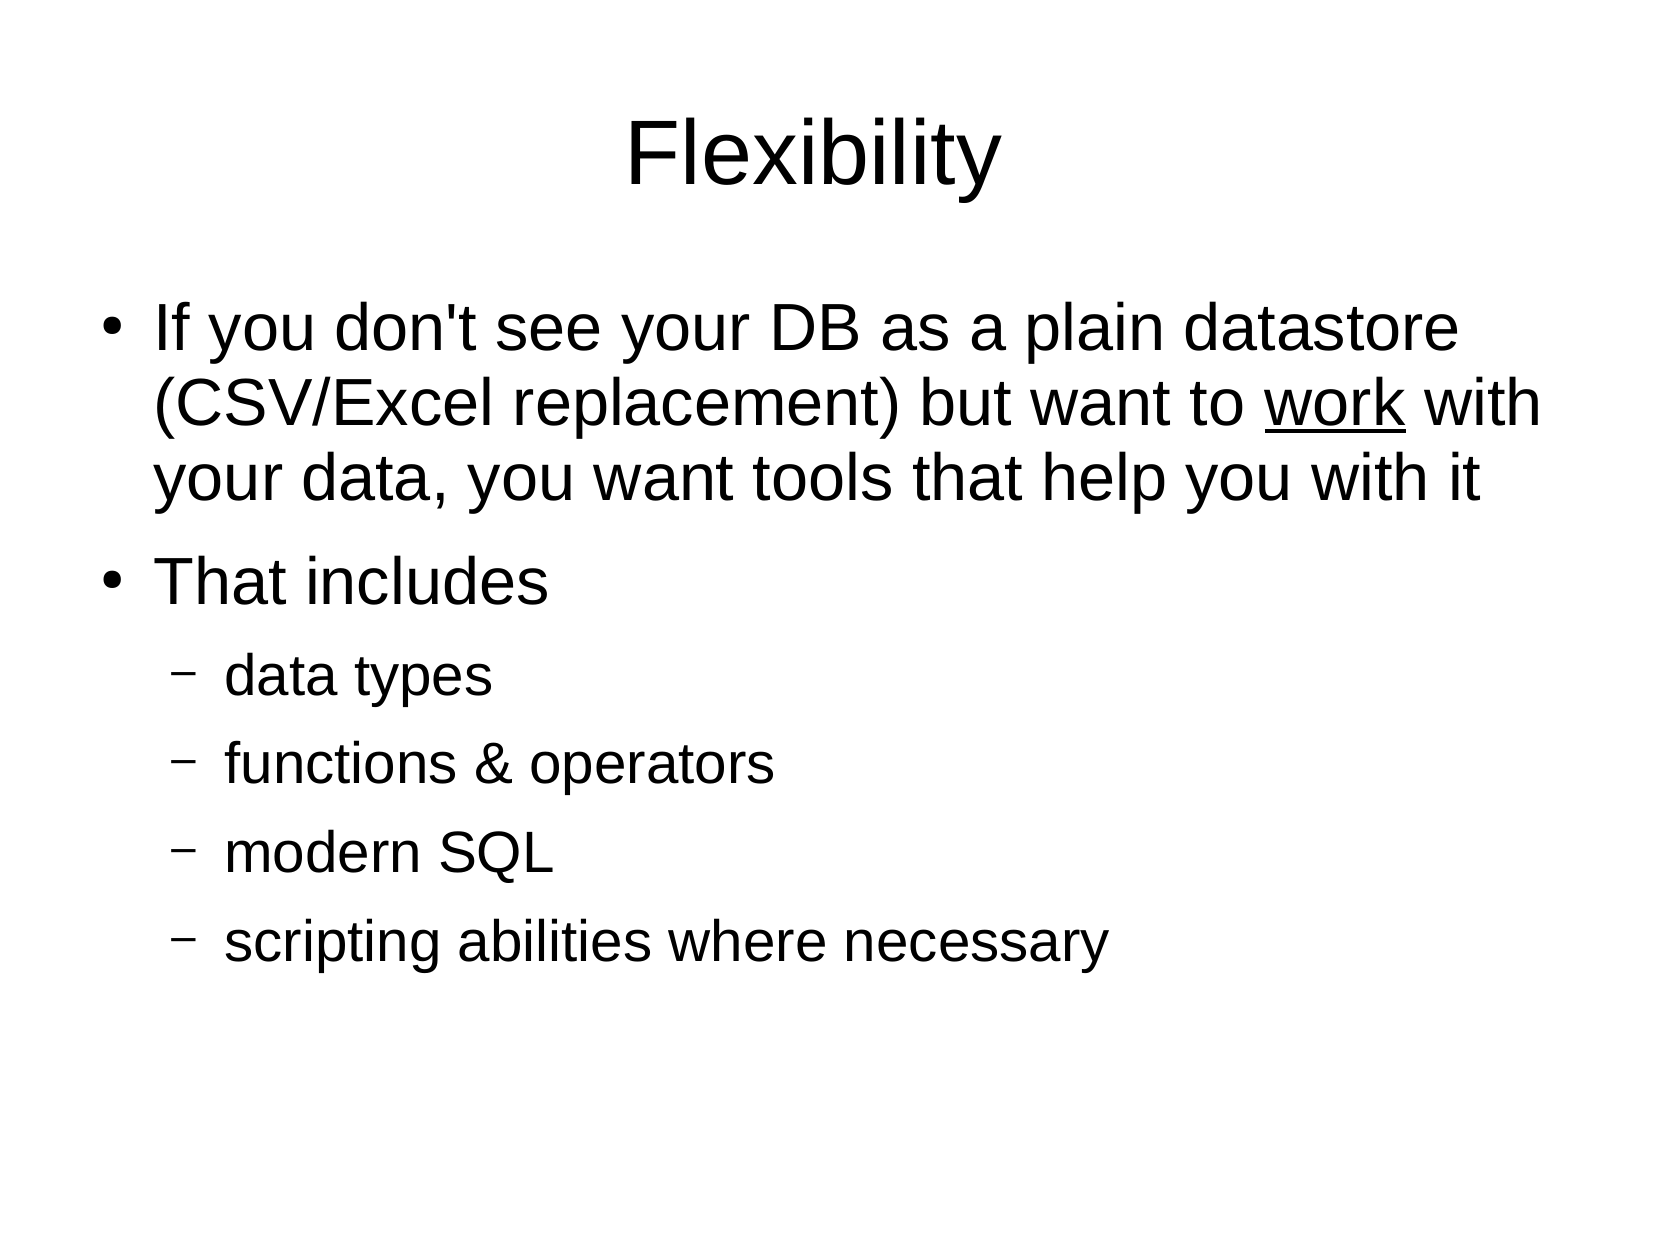

# Flexibility
If you don't see your DB as a plain datastore (CSV/Excel replacement) but want to work with your data, you want tools that help you with it
That includes
data types
functions & operators
modern SQL
scripting abilities where necessary